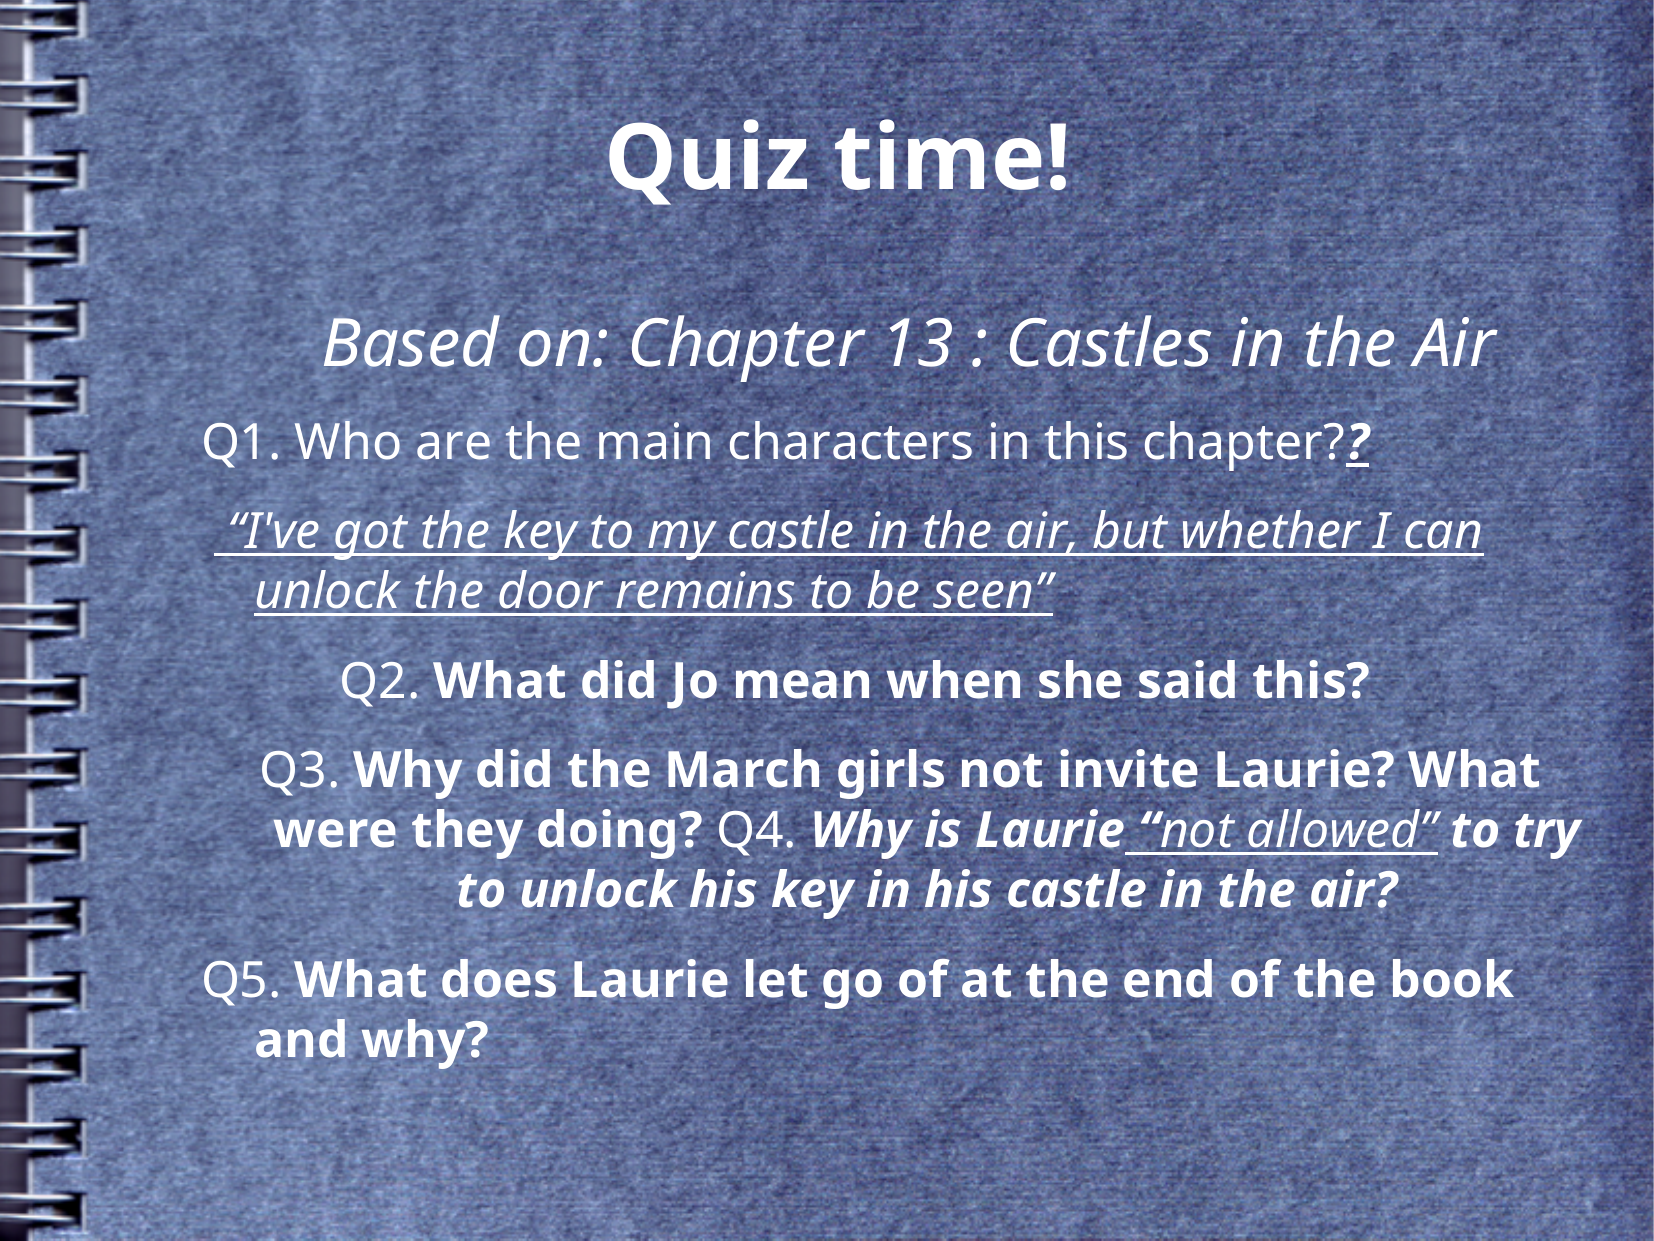

# Quiz time!
 Based on: Chapter 13 : Castles in the Air
Q1. Who are the main characters in this chapter??
 “I've got the key to my castle in the air, but whether I can unlock the door remains to be seen”
 Q2. What did Jo mean when she said this?
Q3. Why did the March girls not invite Laurie? What were they doing? Q4. Why is Laurie “not allowed” to try to unlock his key in his castle in the air?
Q5. What does Laurie let go of at the end of the book and why?